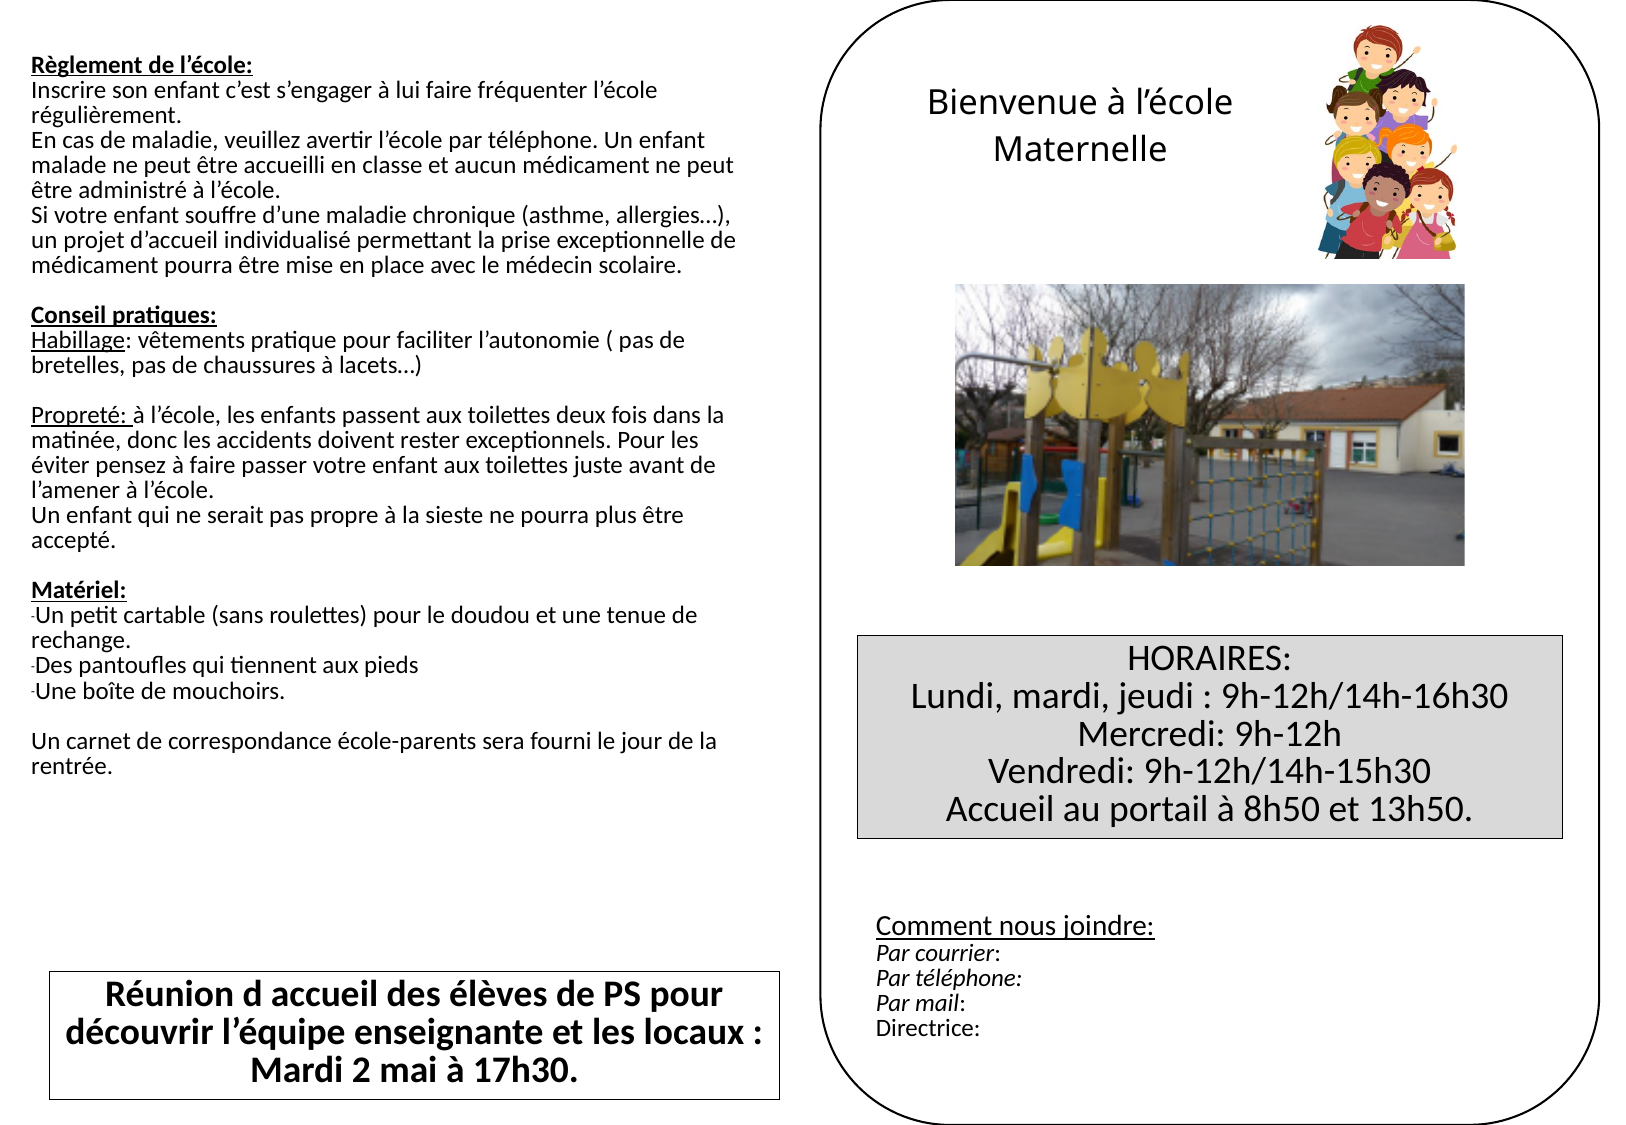

Règlement de l’école:
Inscrire son enfant c’est s’engager à lui faire fréquenter l’école régulièrement.
En cas de maladie, veuillez avertir l’école par téléphone. Un enfant malade ne peut être accueilli en classe et aucun médicament ne peut être administré à l’école.
Si votre enfant souffre d’une maladie chronique (asthme, allergies…), un projet d’accueil individualisé permettant la prise exceptionnelle de médicament pourra être mise en place avec le médecin scolaire.
Conseil pratiques:
Habillage: vêtements pratique pour faciliter l’autonomie ( pas de bretelles, pas de chaussures à lacets…)
Propreté: à l’école, les enfants passent aux toilettes deux fois dans la matinée, donc les accidents doivent rester exceptionnels. Pour les éviter pensez à faire passer votre enfant aux toilettes juste avant de l’amener à l’école.
Un enfant qui ne serait pas propre à la sieste ne pourra plus être accepté.
Matériel:
Un petit cartable (sans roulettes) pour le doudou et une tenue de rechange.
Des pantoufles qui tiennent aux pieds
Une boîte de mouchoirs.
Un carnet de correspondance école-parents sera fourni le jour de la rentrée.
Bienvenue à l’école Maternelle
HORAIRES:
Lundi, mardi, jeudi : 9h-12h/14h-16h30
Mercredi: 9h-12h
Vendredi: 9h-12h/14h-15h30
Accueil au portail à 8h50 et 13h50.
Comment nous joindre:
Par courrier:
Par téléphone:
Par mail:
Directrice:
Réunion d accueil des élèves de PS pour découvrir l’équipe enseignante et les locaux :
Mardi 2 mai à 17h30.